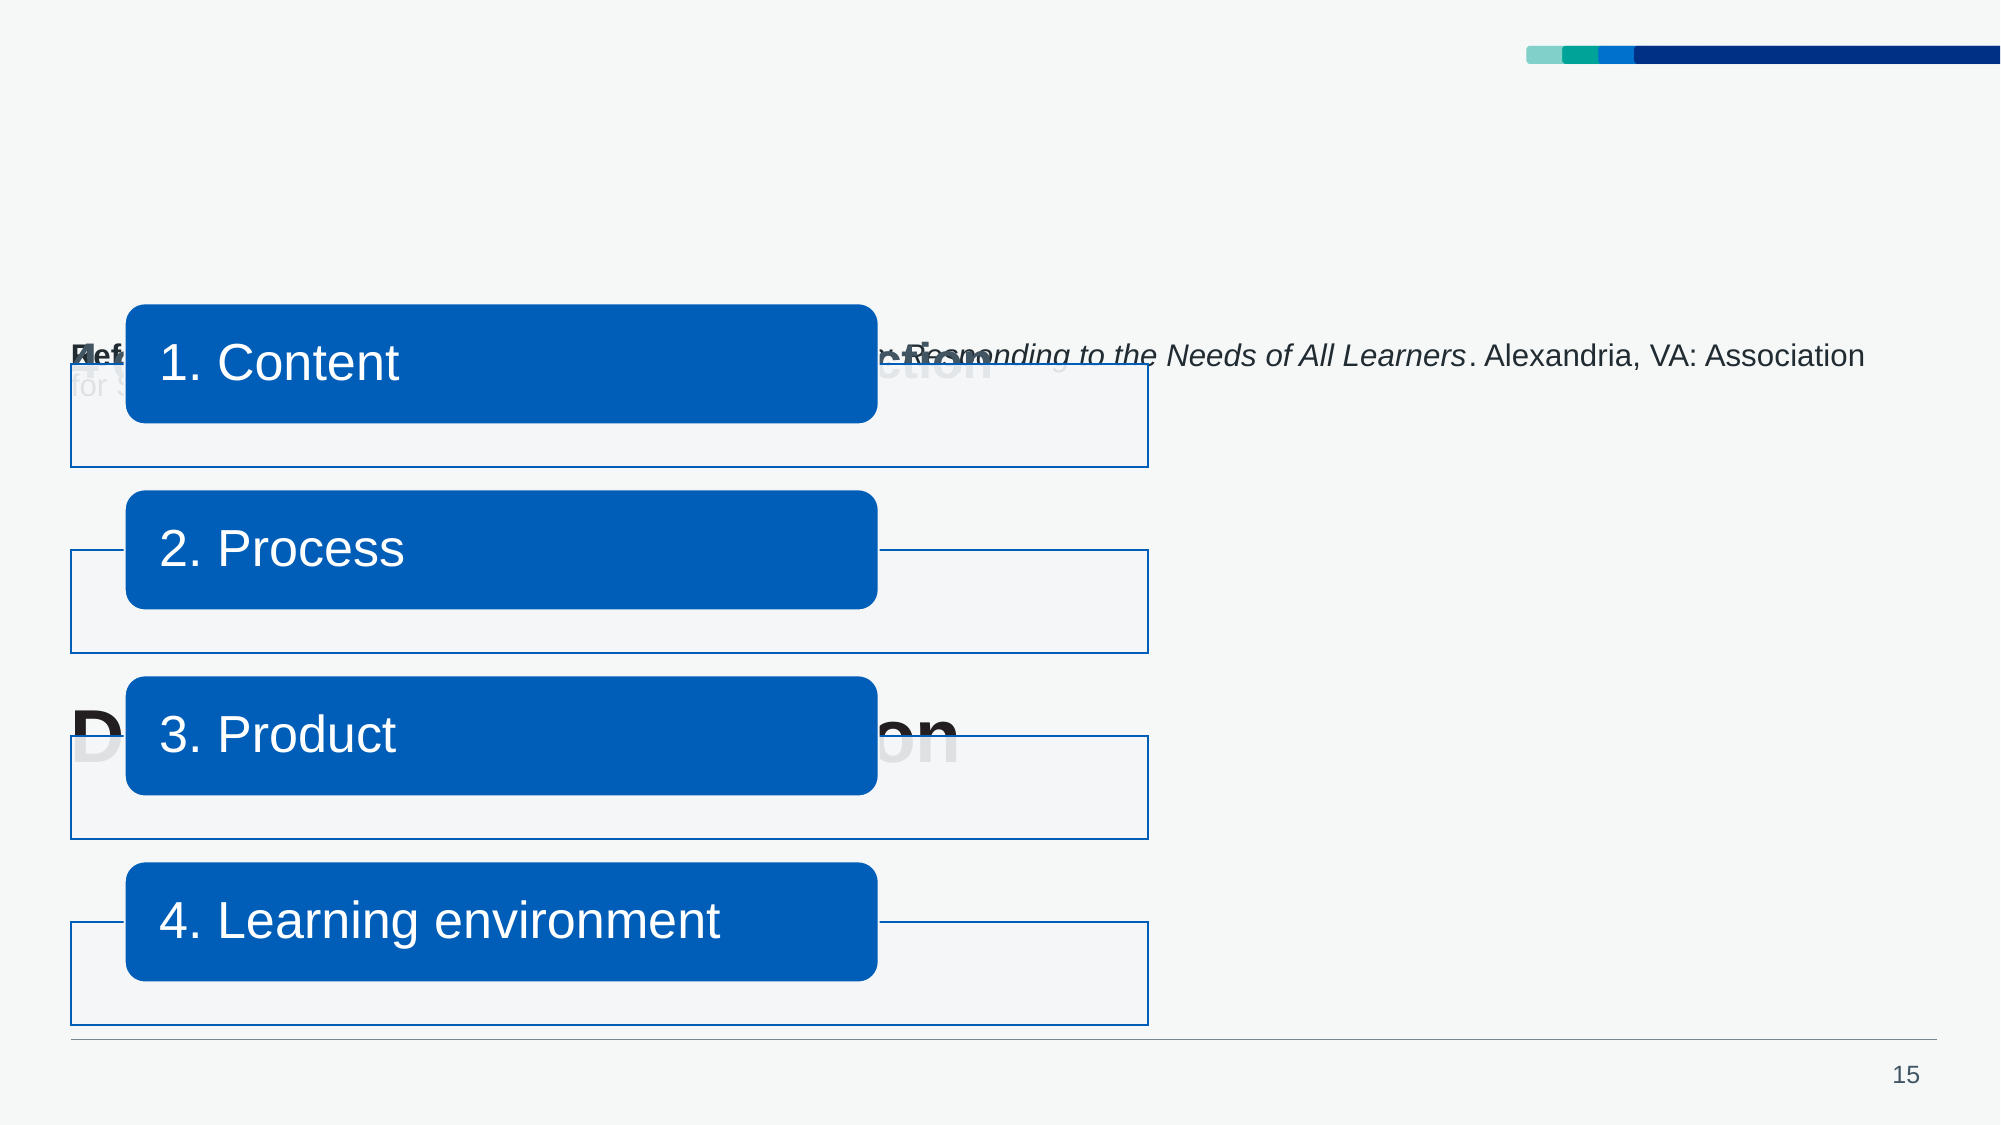

1. Content
2. Process
3. Product
4. Learning environment
# Ref: Tomlinson, C.A. (1999). The Differentiated Classroom: Responding to the Needs of All Learners. Alexandria, VA: Association for Supervision and Curriculum Development.
4 elements of differentiated instruction
Differentiated instruction